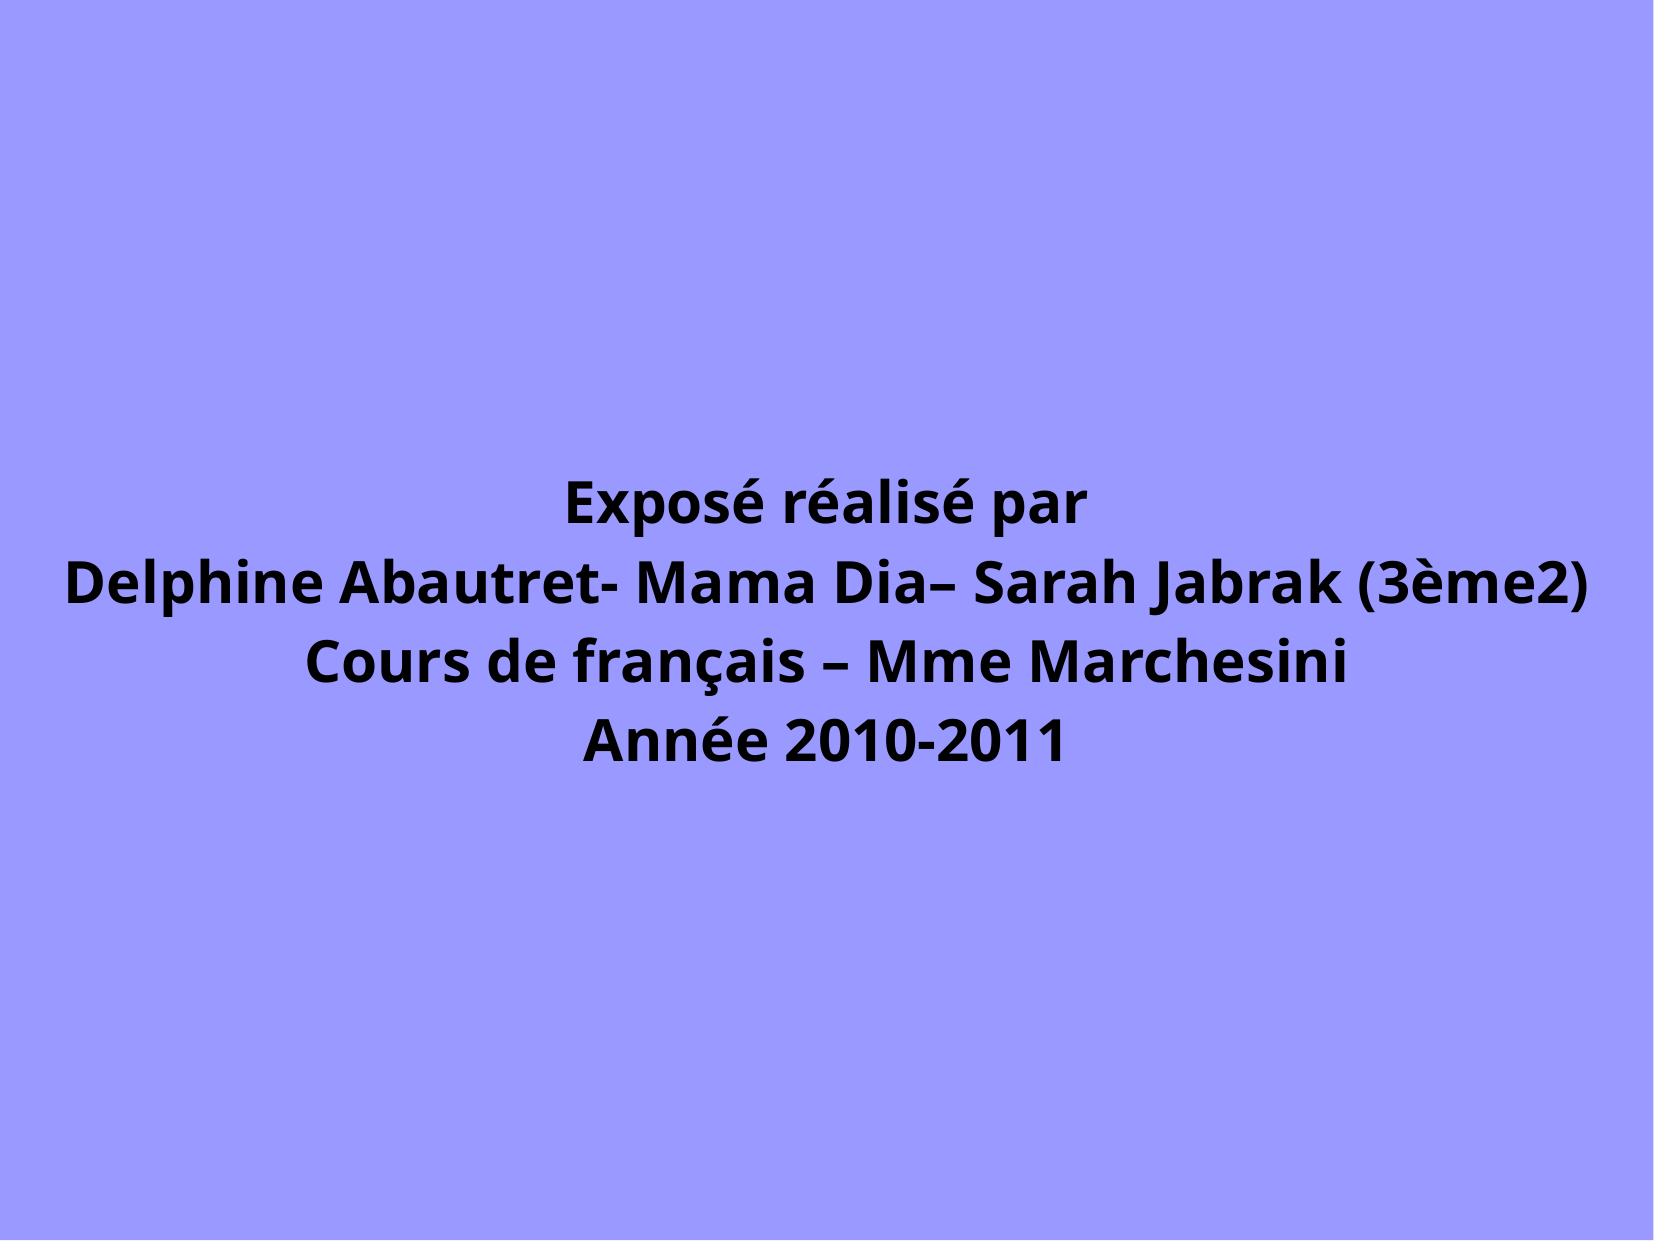

# Exposé réalisé par
Delphine Abautret- Mama Dia– Sarah Jabrak (3ème2)
Cours de français – Mme Marchesini
Année 2010-2011